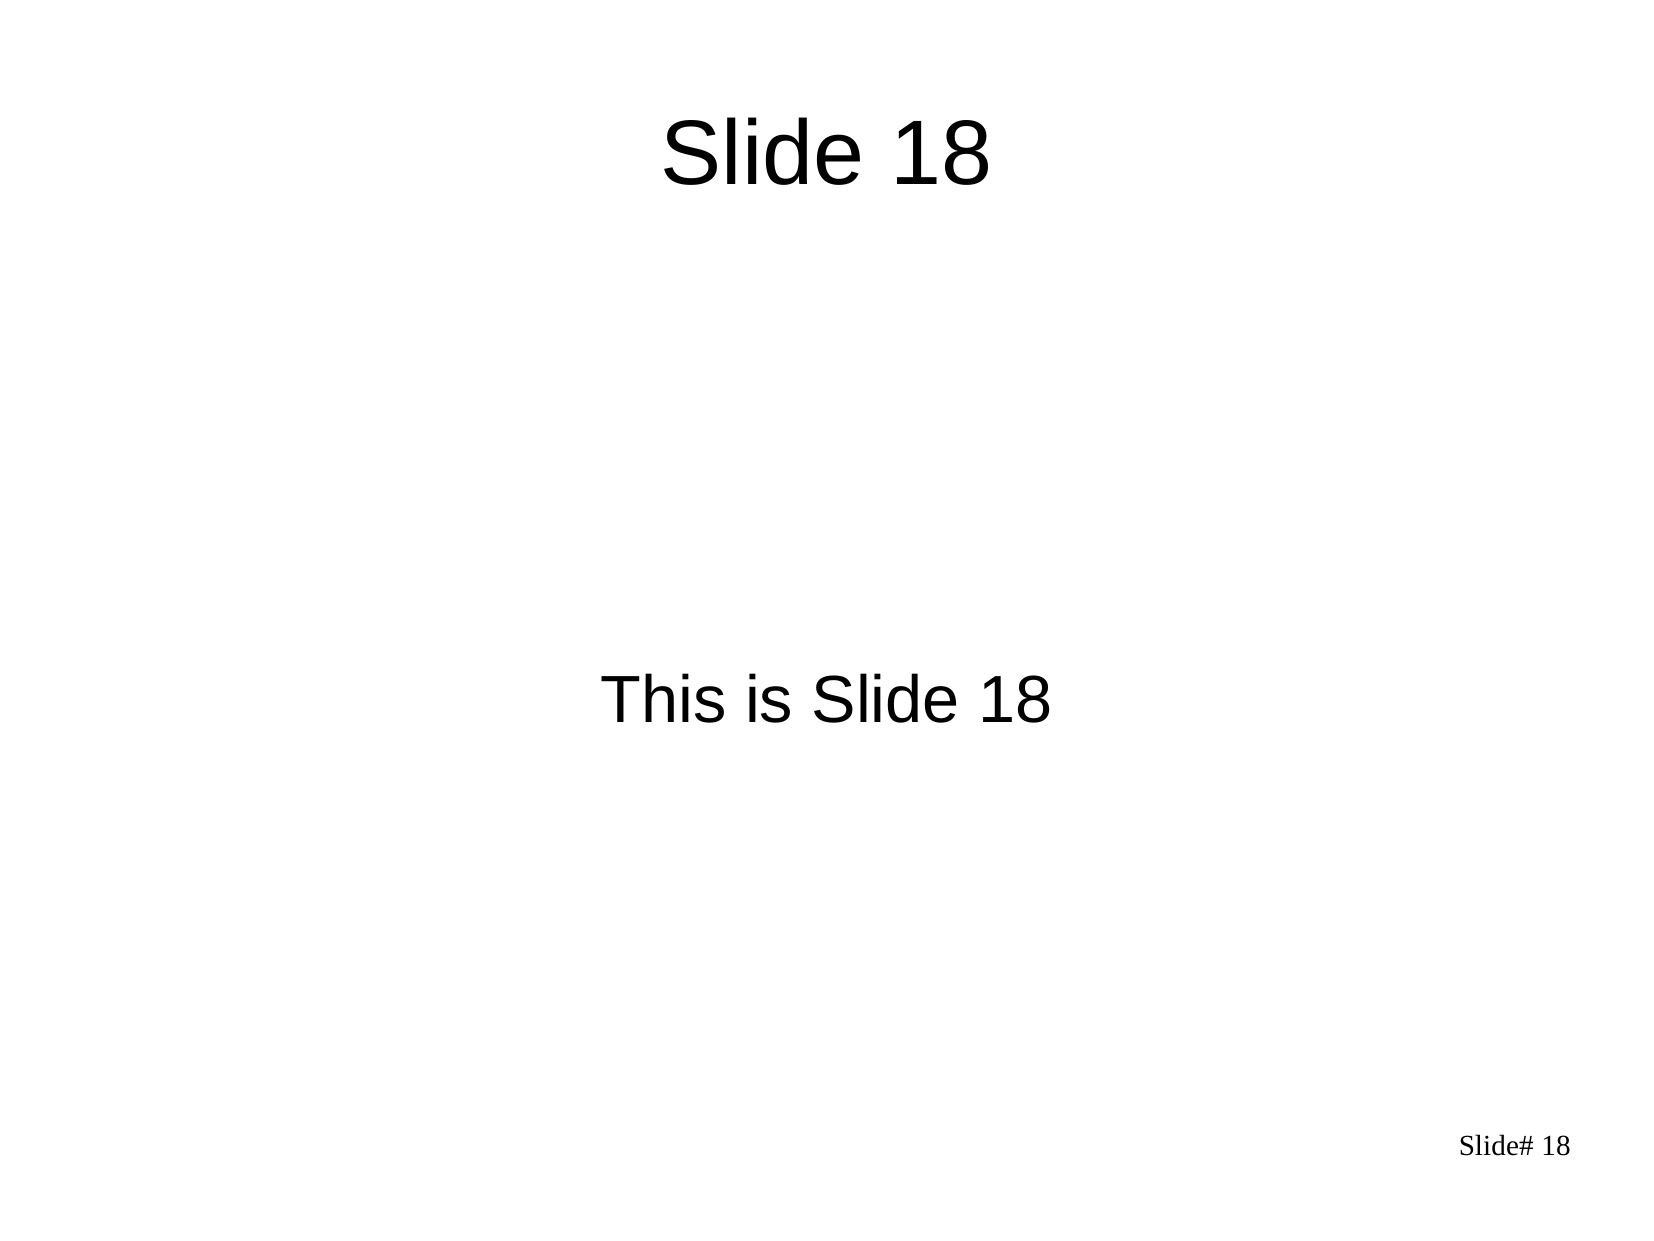

# Slide 18
This is Slide 18
18